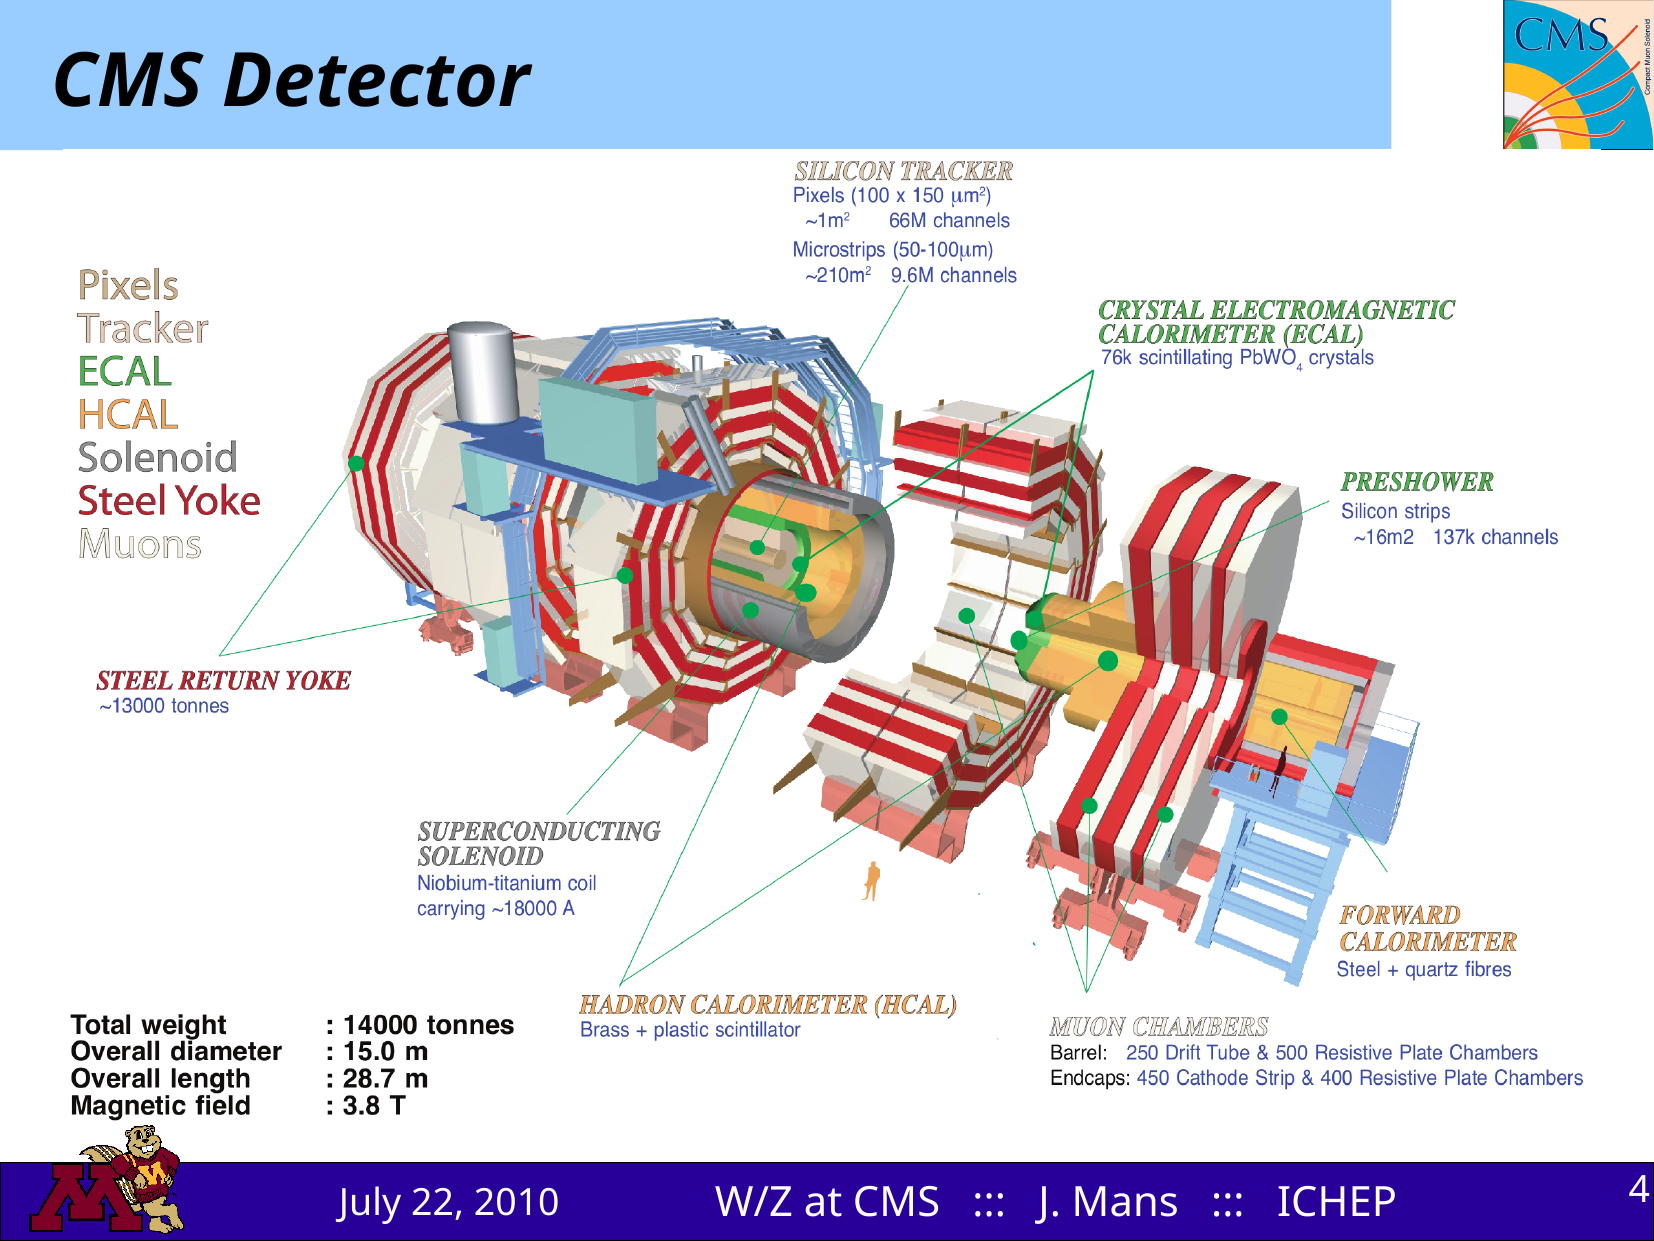

# CMS Detector
4
W/Z at CMS ::: J. Mans ::: ICHEP
July 22, 2010